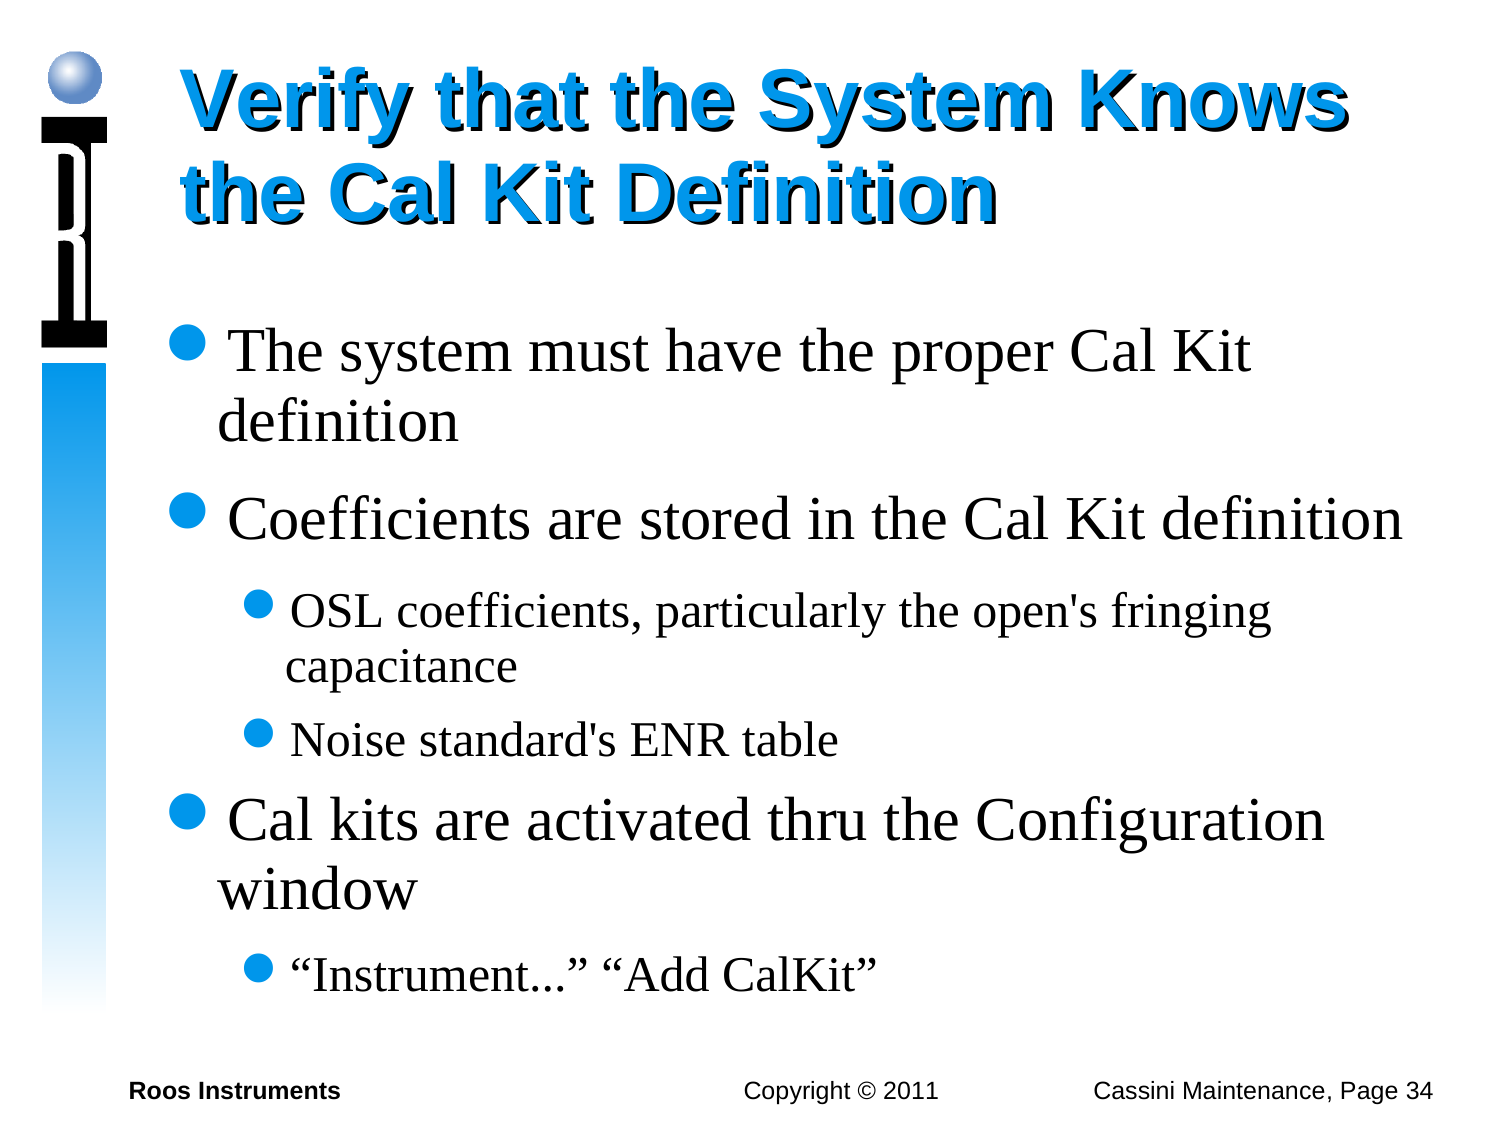

# Verify that the System Knows the Cal Kit Definition
The system must have the proper Cal Kit definition
Coefficients are stored in the Cal Kit definition
OSL coefficients, particularly the open's fringing capacitance
Noise standard's ENR table
Cal kits are activated thru the Configuration window
“Instrument...” “Add CalKit”